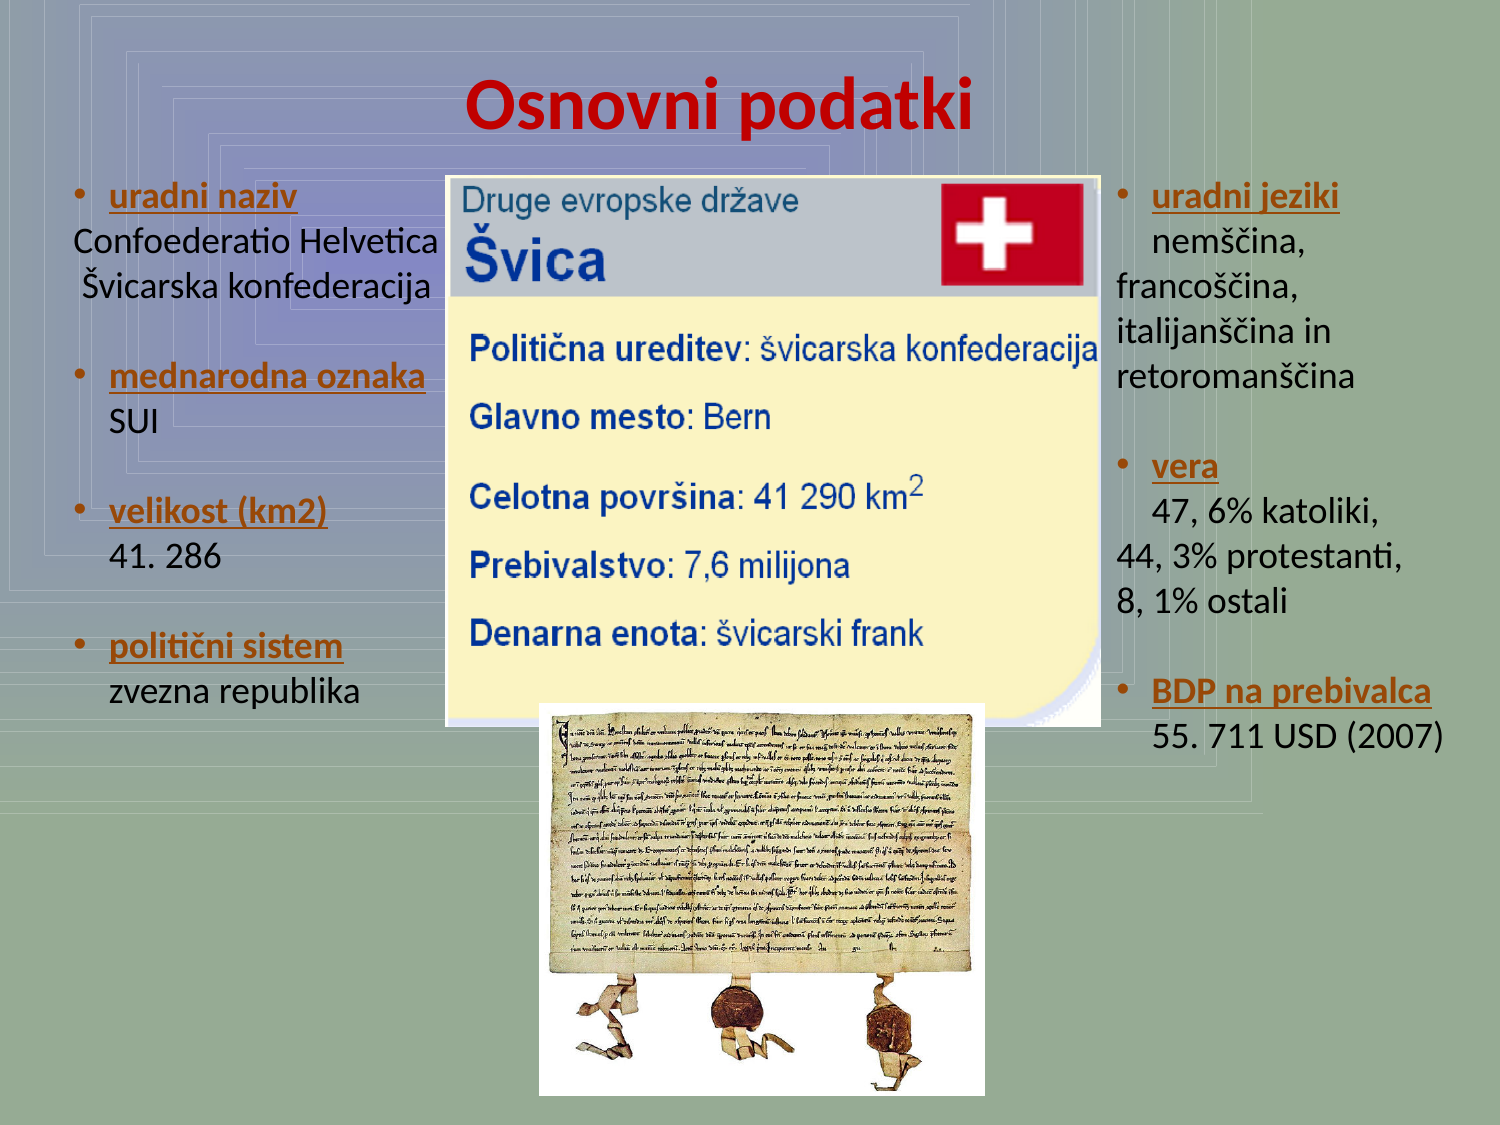

Osnovni podatki
uradni naziv
Confoederatio Helvetica
 Švicarska konfederacija
mednarodna oznaka
SUI
velikost (km2)
41. 286
politični sistem
zvezna republika
uradni jeziki
nemščina,
francoščina,
italijanščina in
retoromanščina
vera
47, 6% katoliki,
44, 3% protestanti,
8, 1% ostali
BDP na prebivalca
55. 711 USD (2007)